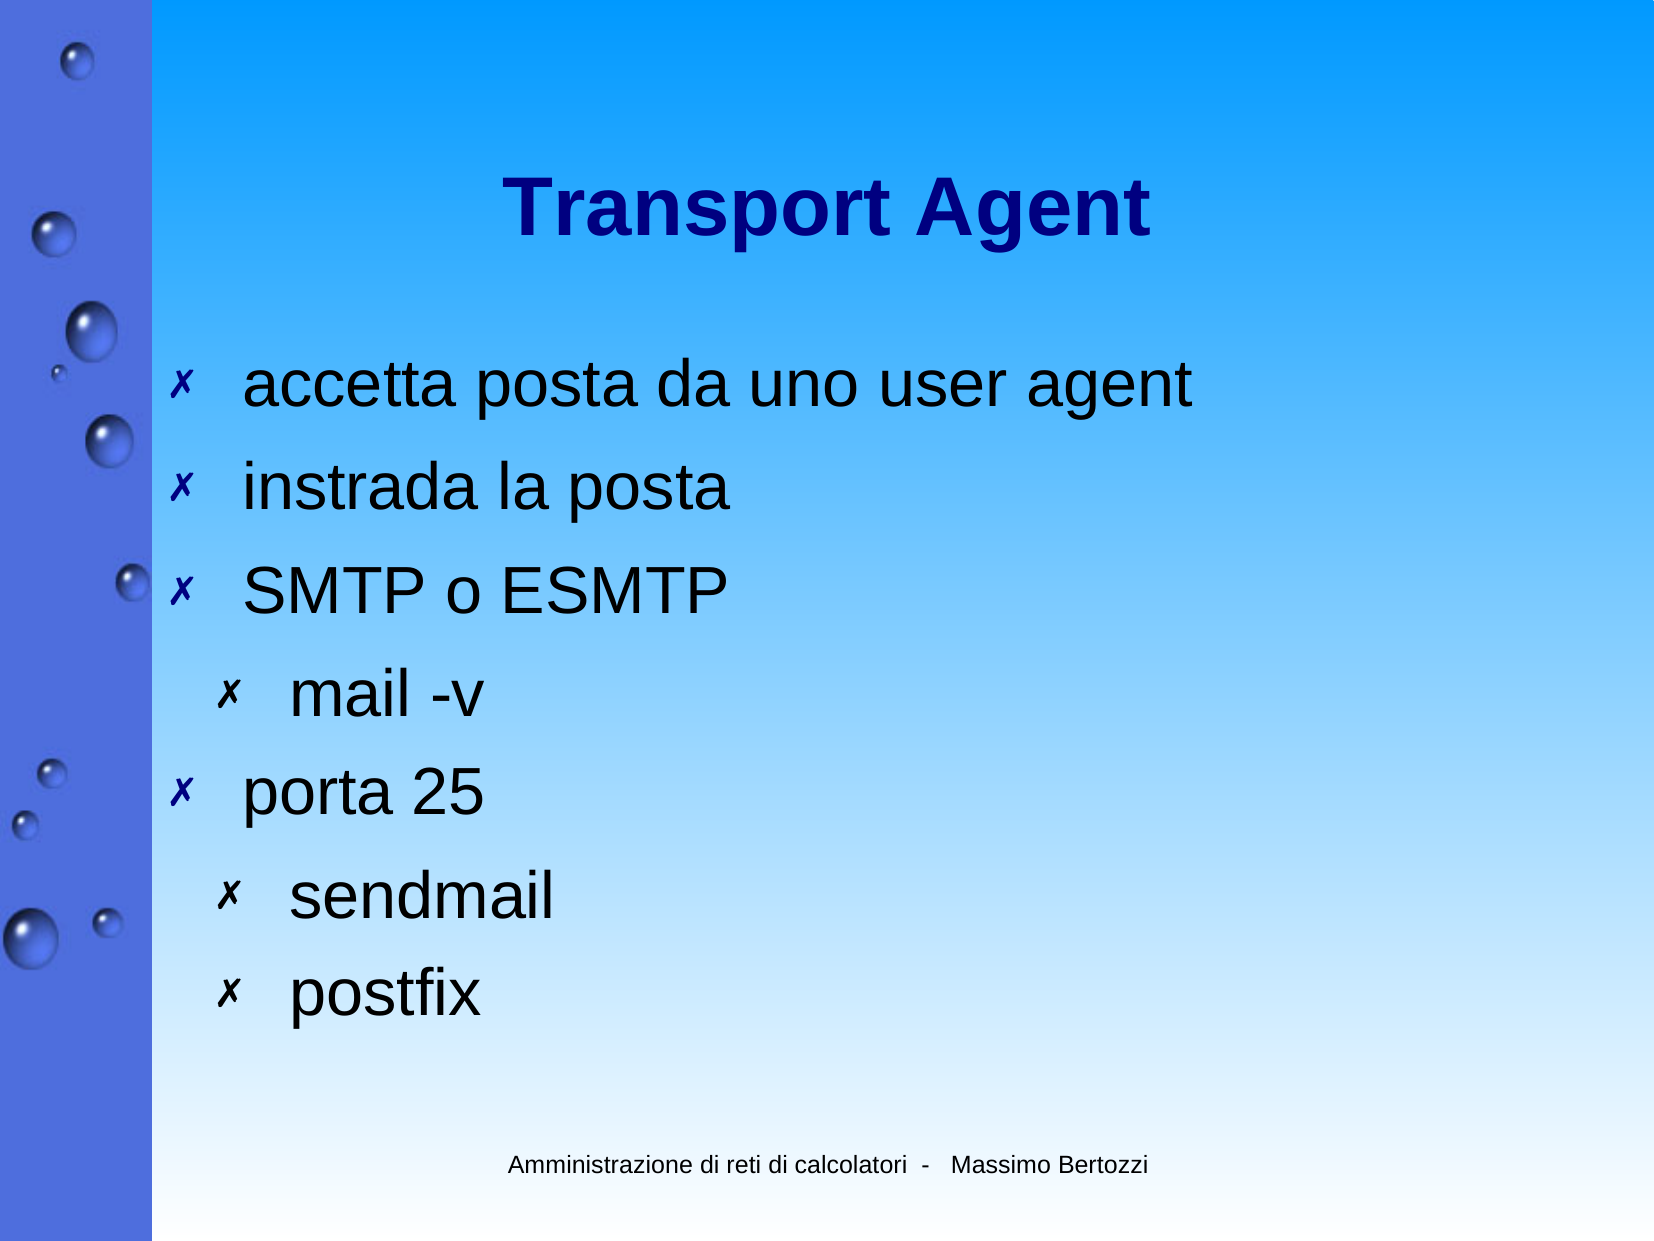

# Transport Agent
accetta posta da uno user agent
instrada la posta
SMTP o ESMTP
mail -v
porta 25
sendmail
postfix